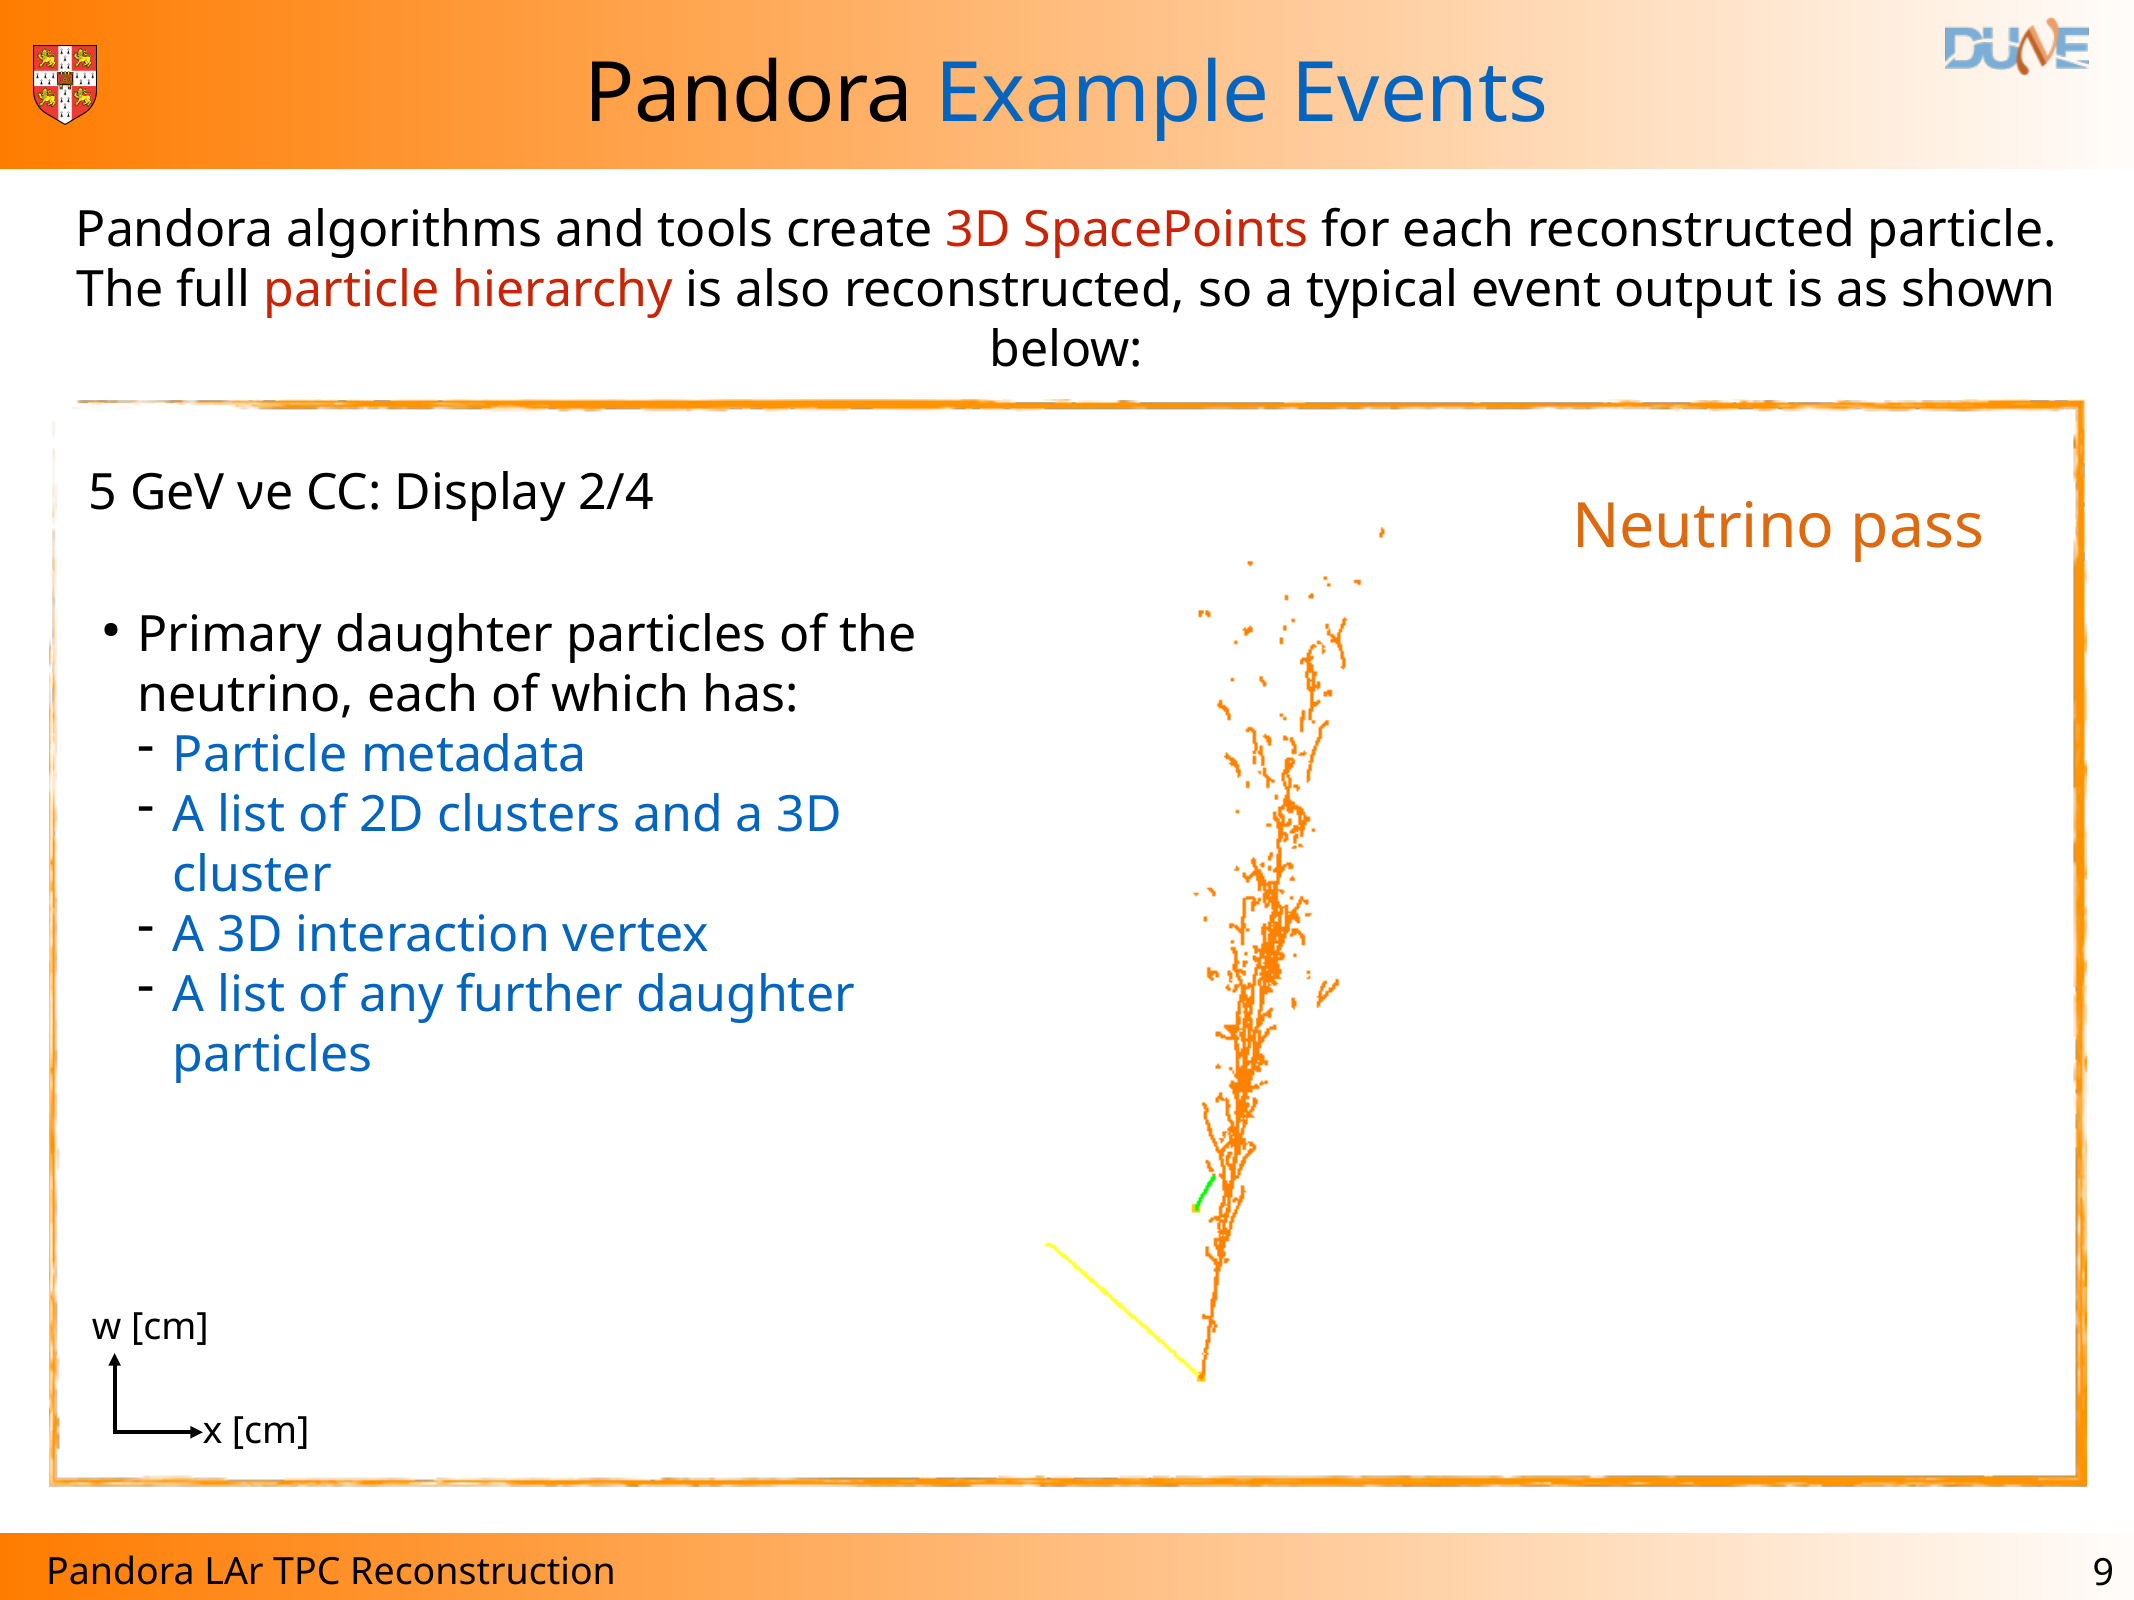

Pandora Example Events
Pandora algorithms and tools create 3D SpacePoints for each reconstructed particle. The full particle hierarchy is also reconstructed, so a typical event output is as shown below:
5 GeV νe CC: Display 2/4
Neutrino pass
Primary daughter particles of the neutrino, each of which has:
Particle metadata
A list of 2D clusters and a 3D cluster
A 3D interaction vertex
A list of any further daughter particles
w [cm]
x [cm]